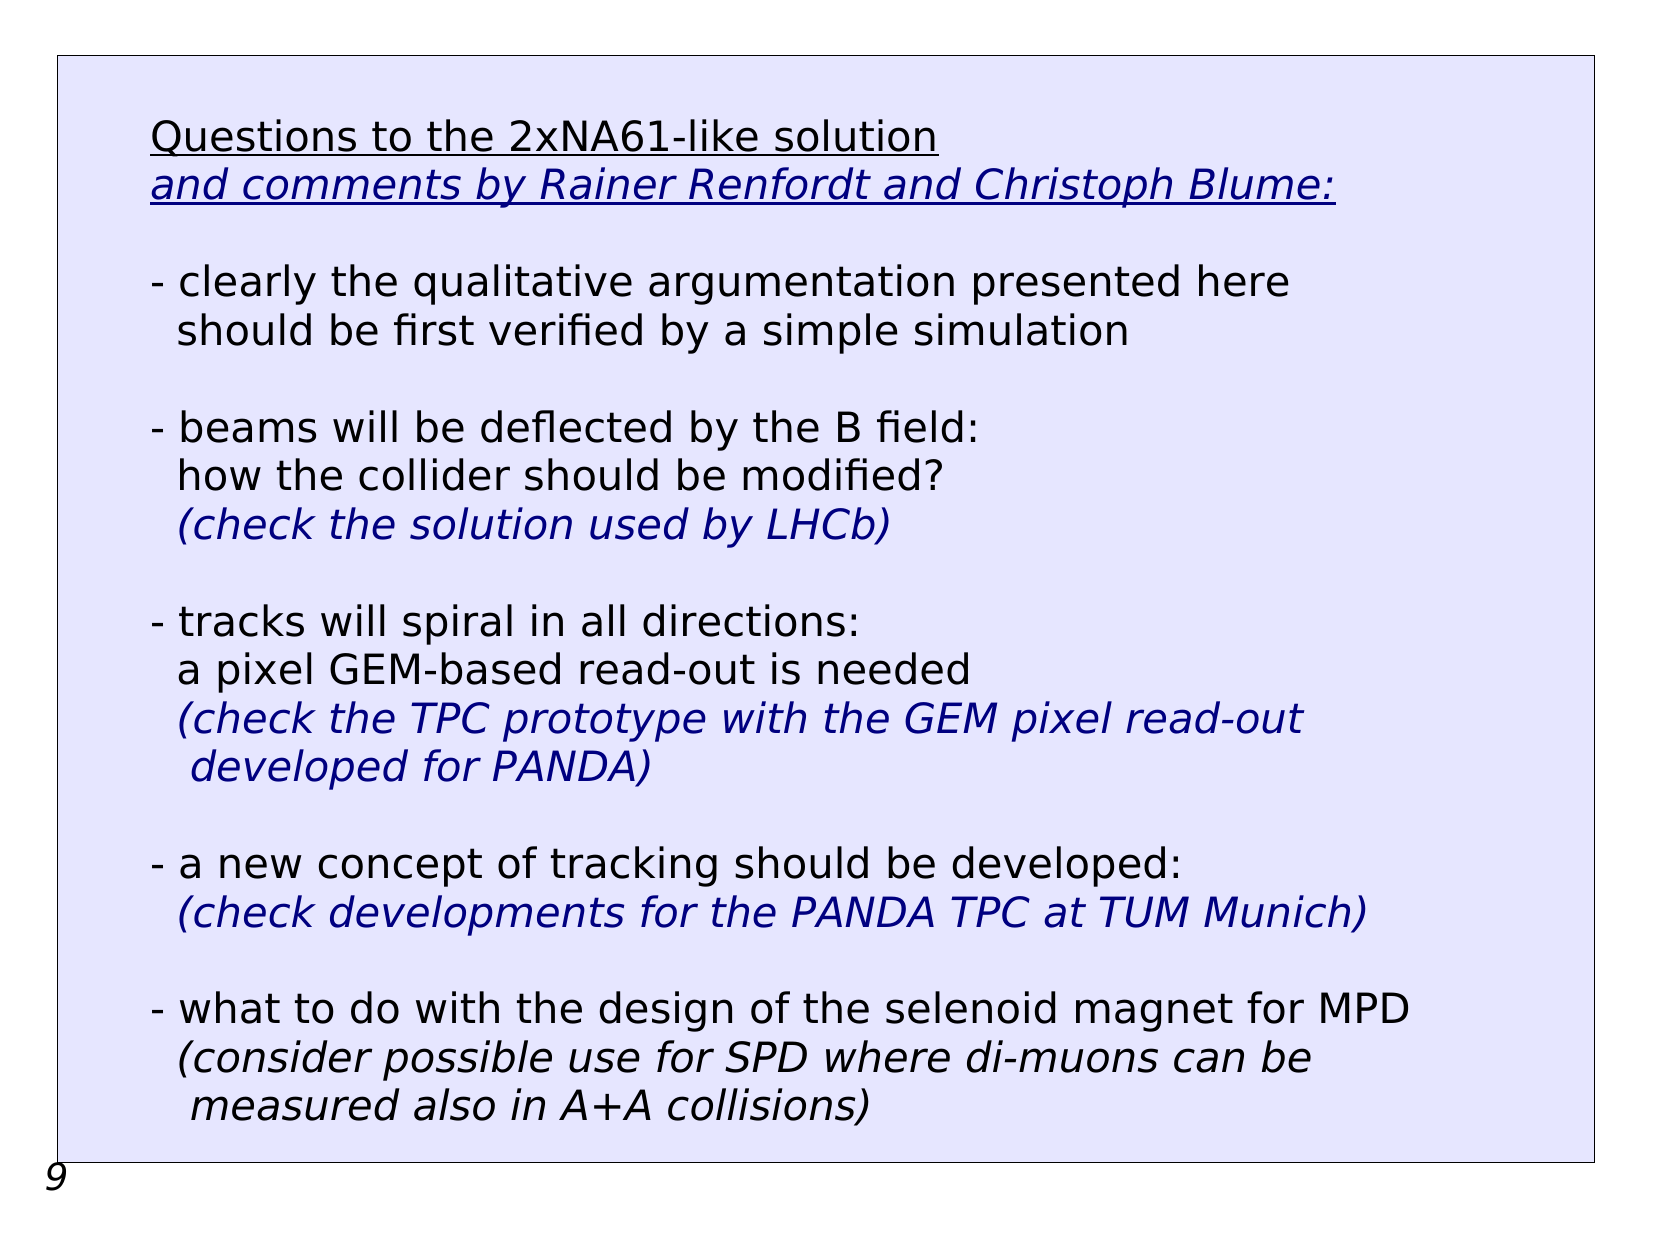

Questions to the 2xNA61-like solution
and comments by Rainer Renfordt and Christoph Blume:
- clearly the qualitative argumentation presented here
 should be first verified by a simple simulation
- beams will be deflected by the B field:
 how the collider should be modified?
 (check the solution used by LHCb)
- tracks will spiral in all directions:
 a pixel GEM-based read-out is needed
 (check the TPC prototype with the GEM pixel read-out
 developed for PANDA)
- a new concept of tracking should be developed:
 (check developments for the PANDA TPC at TUM Munich)
- what to do with the design of the selenoid magnet for MPD
 (consider possible use for SPD where di-muons can be
 measured also in A+A collisions)